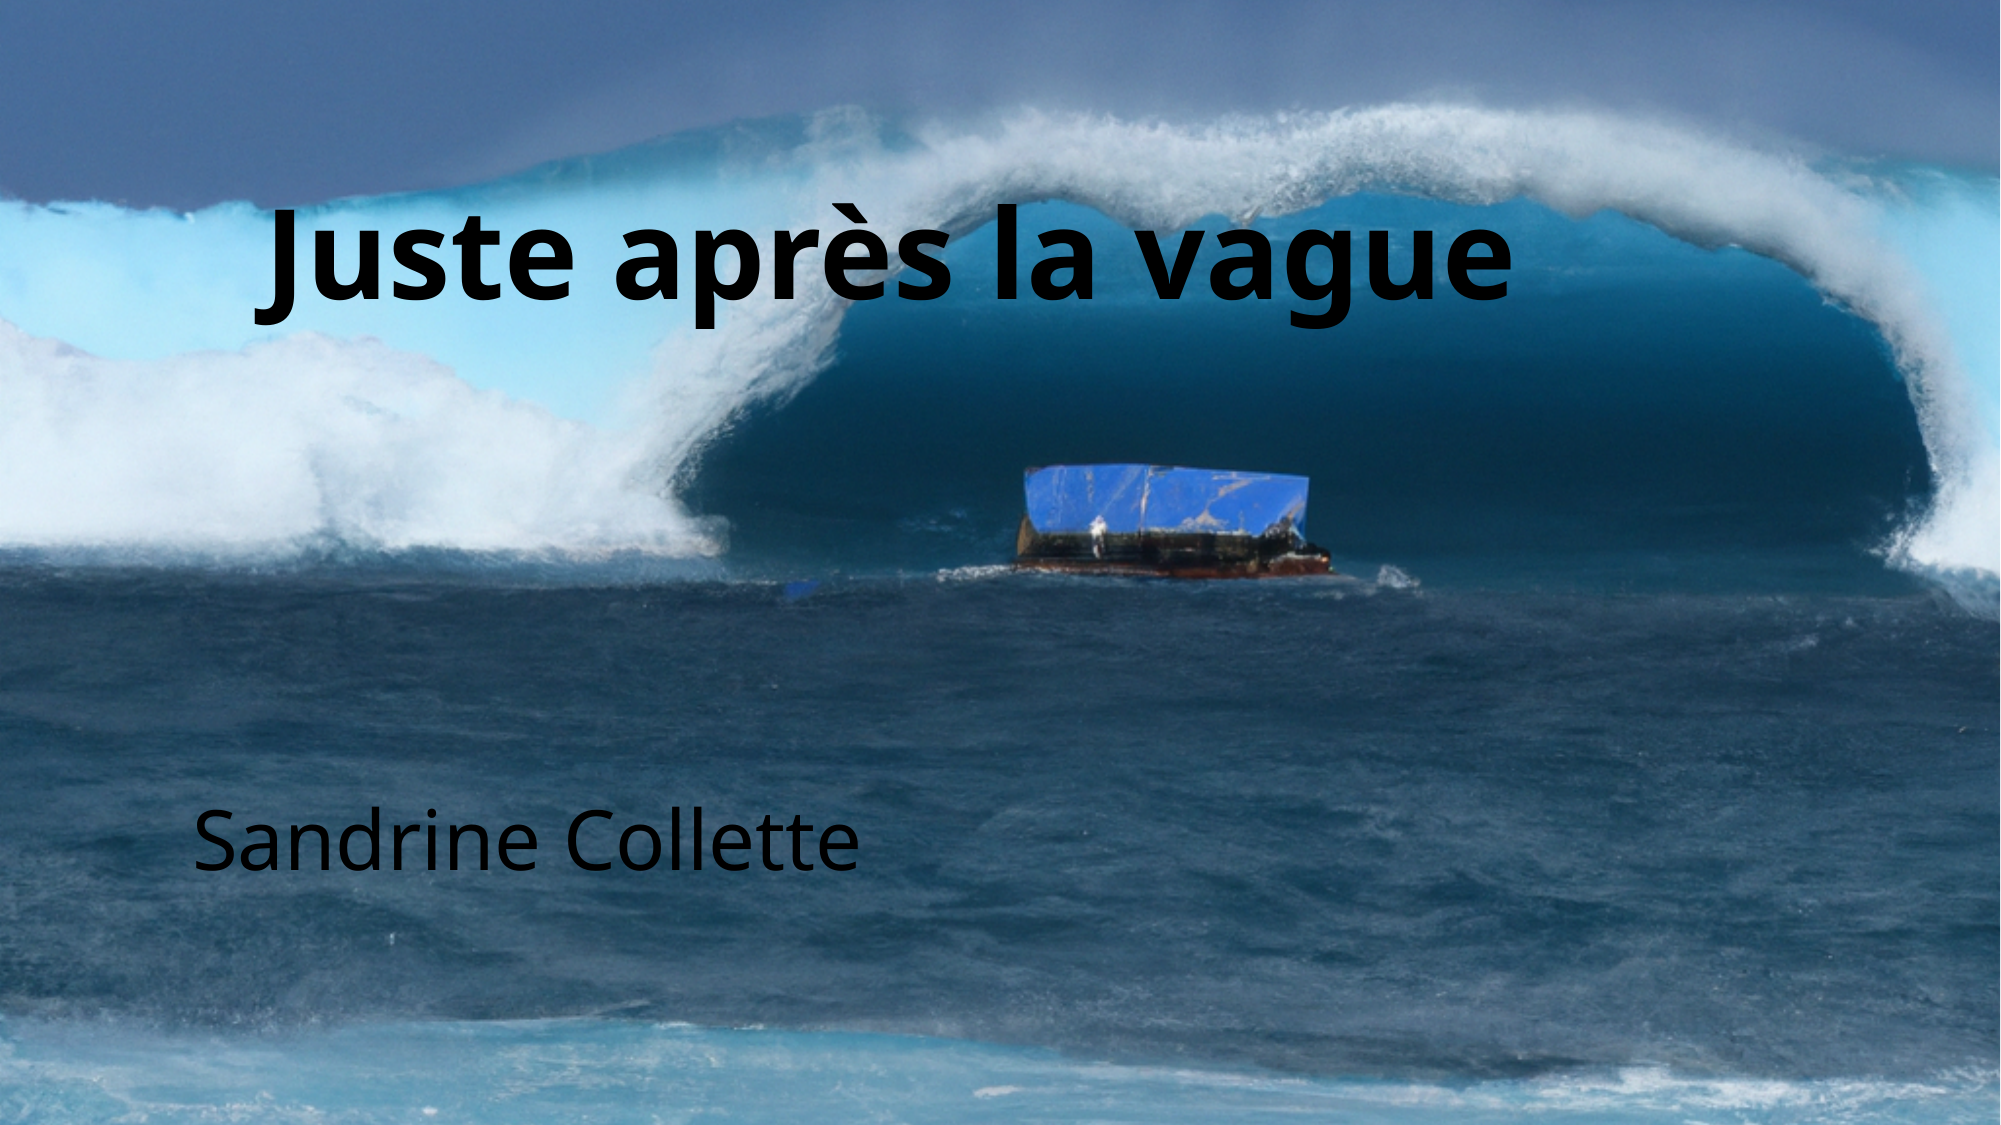

# Juste après la vague
Sandrine Collette